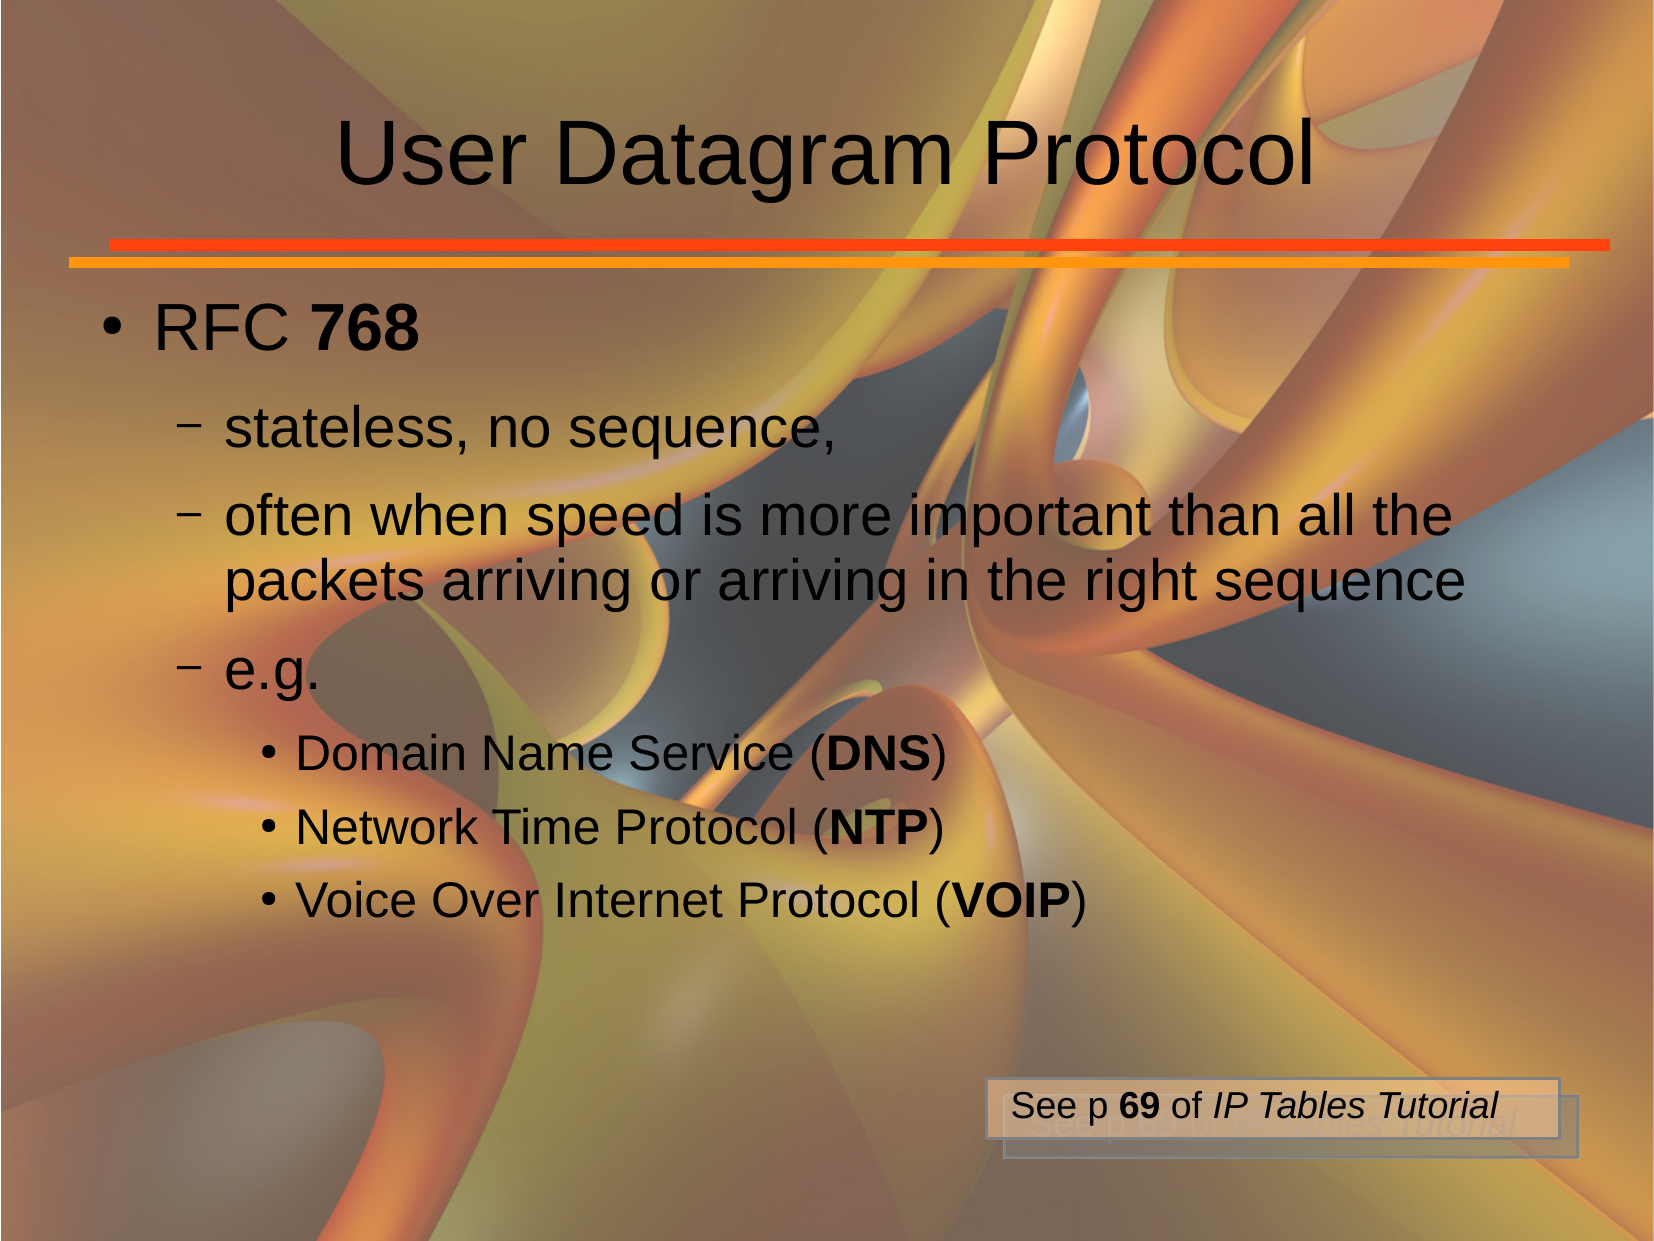

# User Datagram Protocol
RFC 768
stateless, no sequence,
often when speed is more important than all the packets arriving or arriving in the right sequence
e.g.
Domain Name Service (DNS)
Network Time Protocol (NTP)
Voice Over Internet Protocol (VOIP)
 See p 69 of IP Tables Tutorial